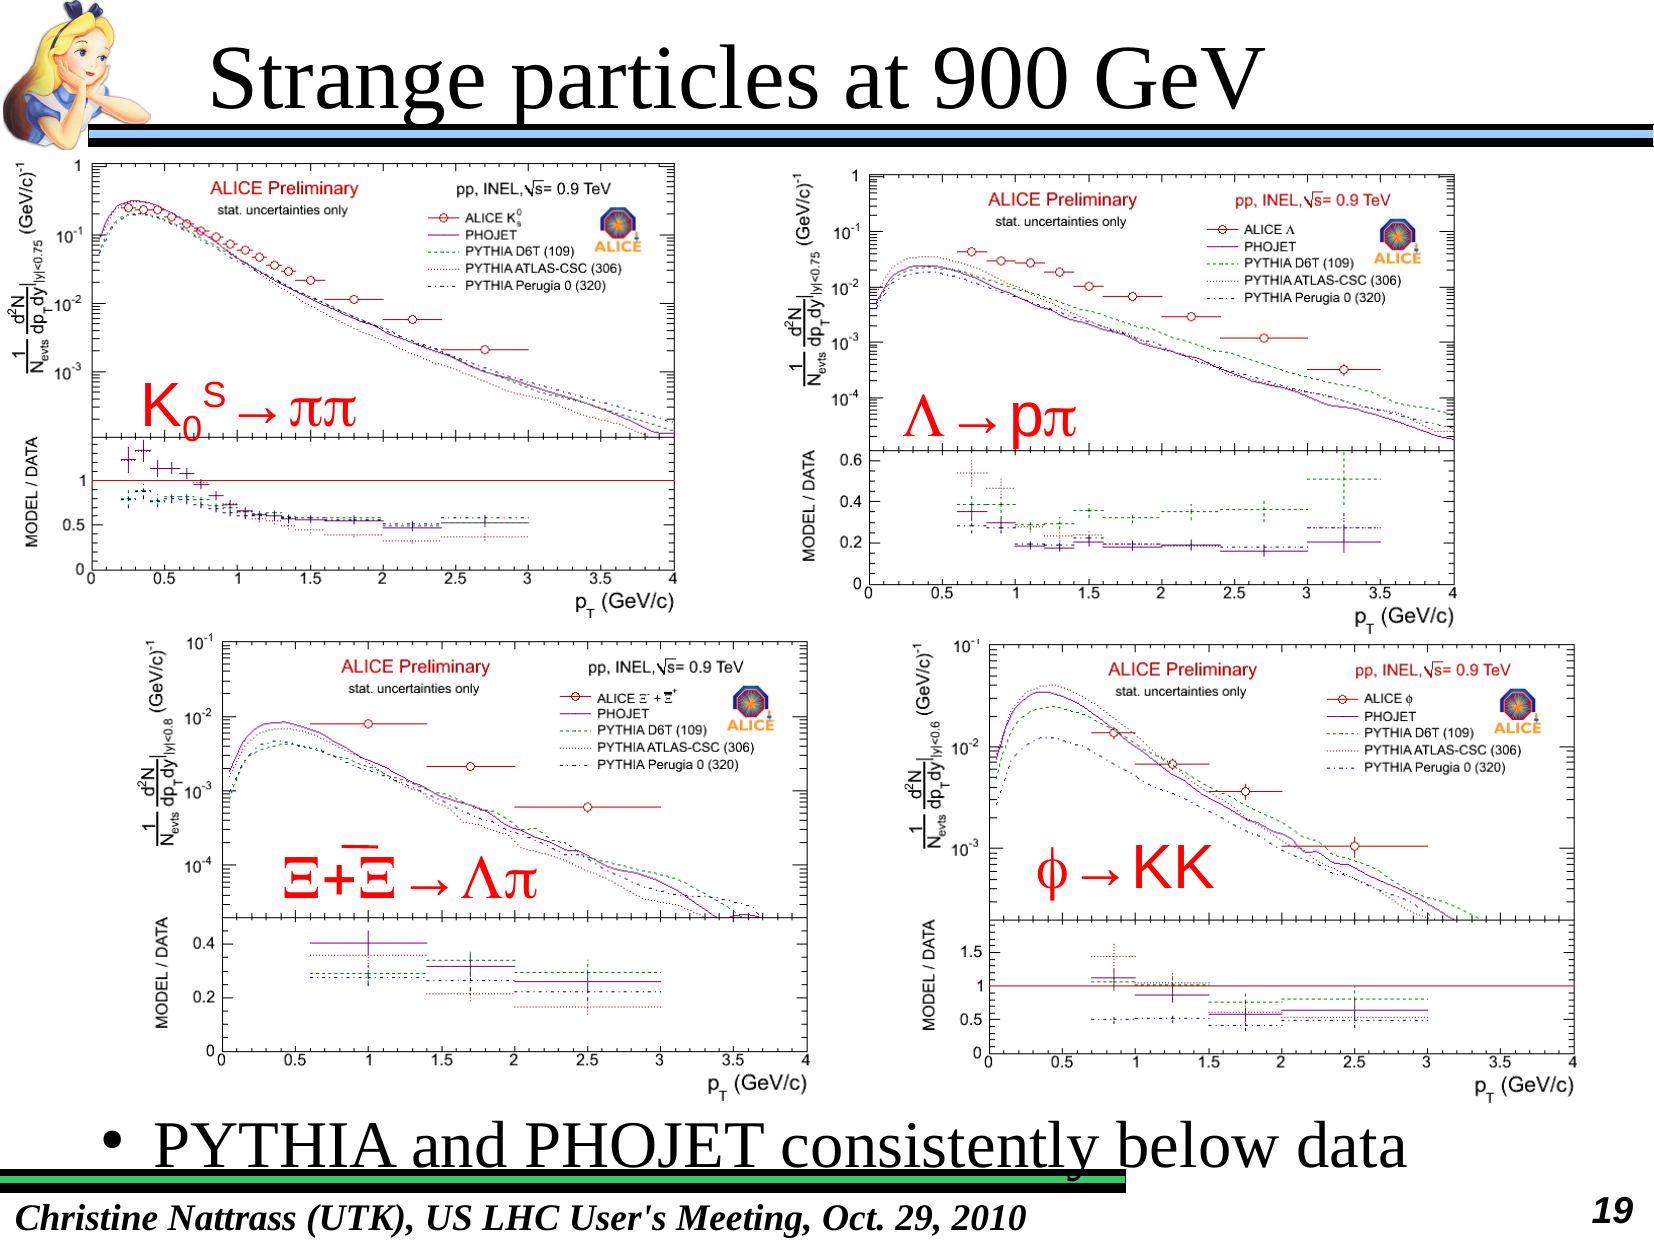

# Strange particles at 900 GeV
 K0S→
→p
→
→KK
PYTHIA and PHOJET consistently below data
19